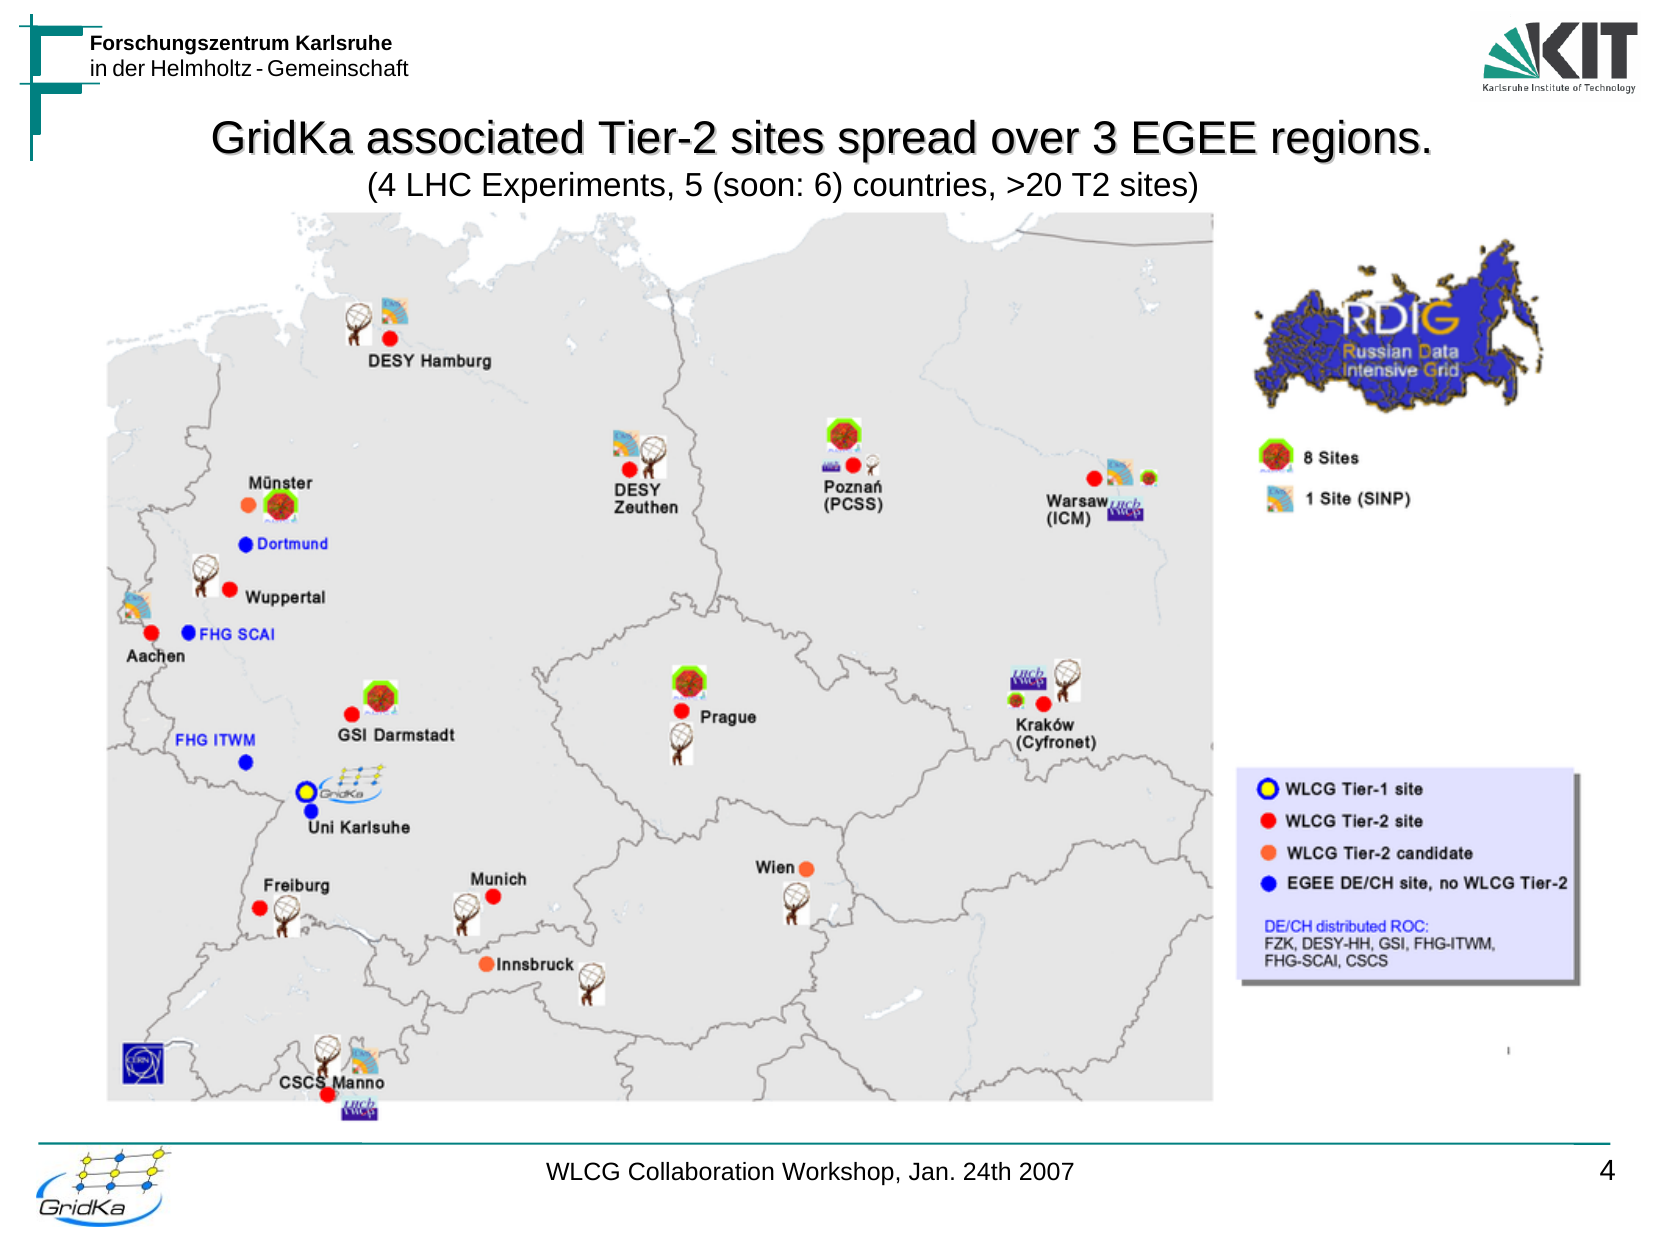

GridKa associated Tier-2 sites spread over 3 EGEE regions.
 (4 LHC Experiments, 5 (soon: 6) countries, >20 T2 sites)